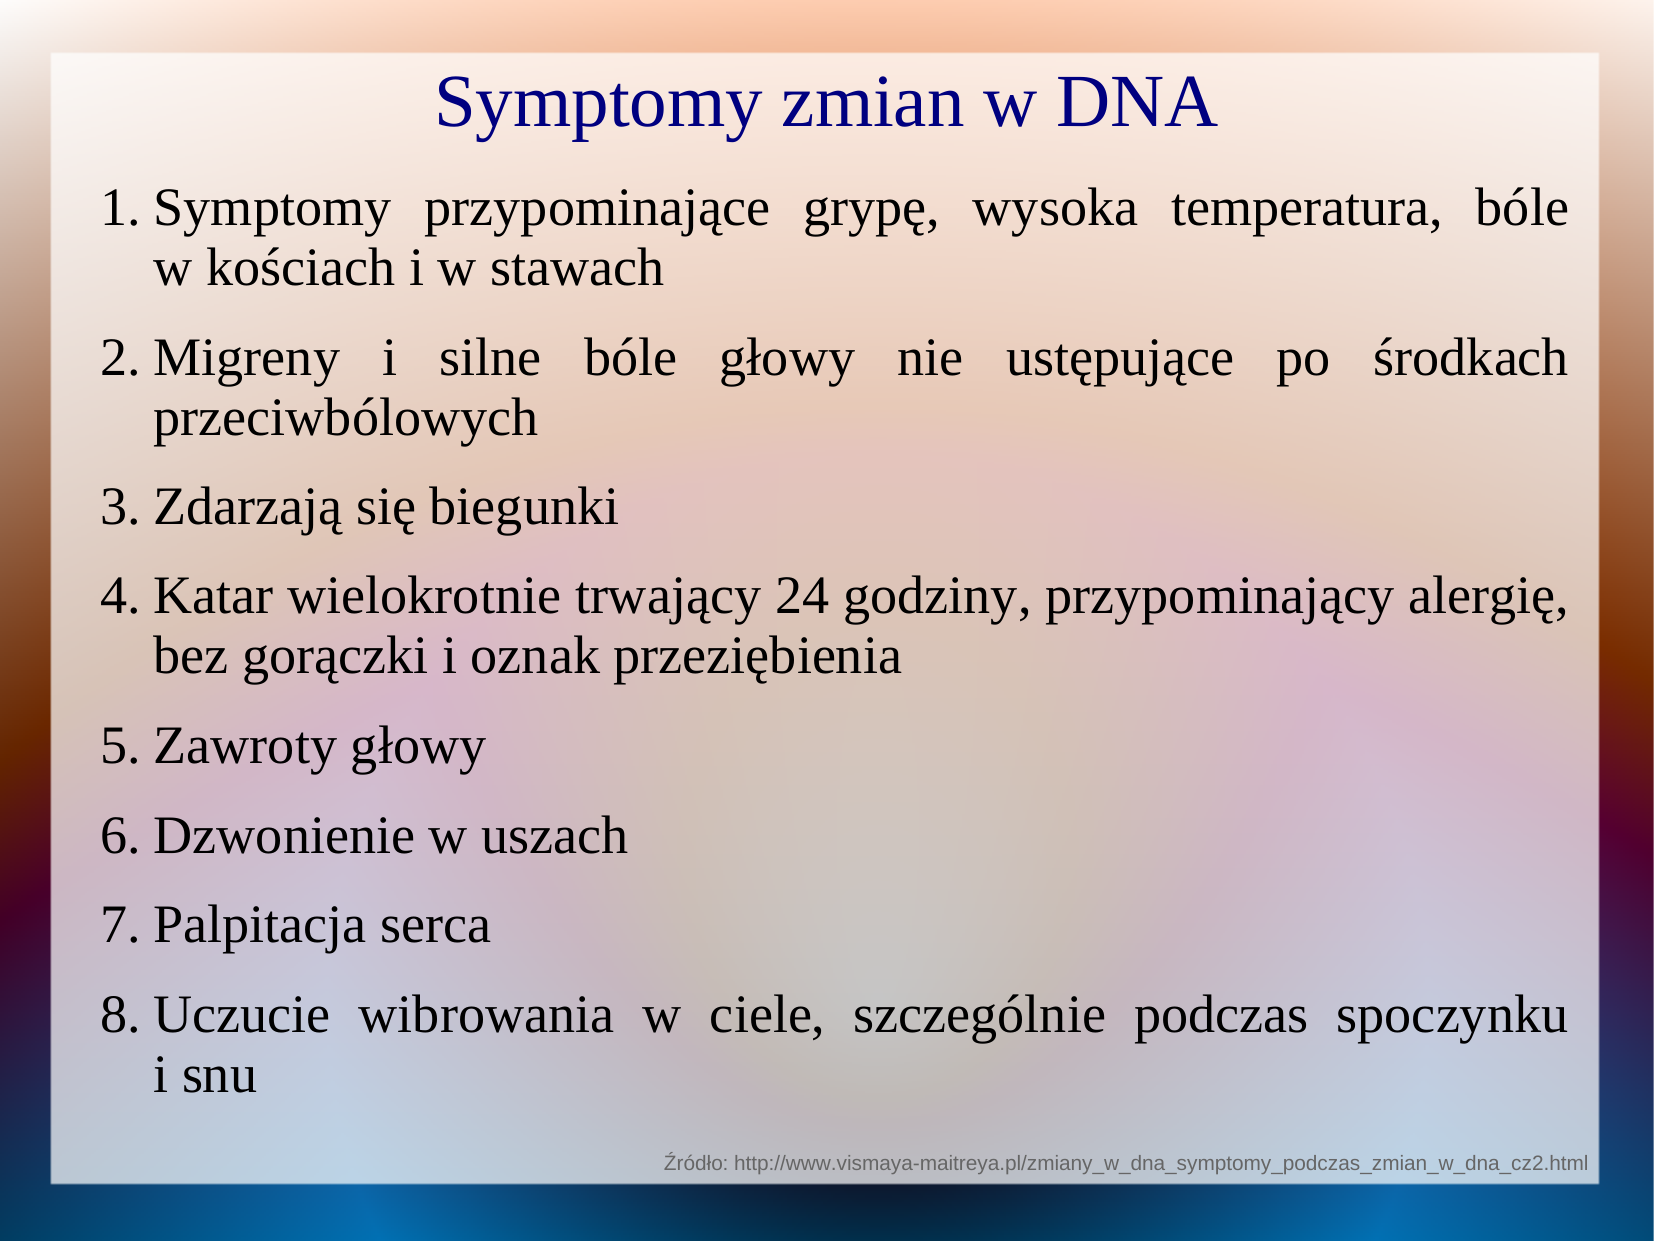

# Symptomy zmian w DNA
Symptomy przypominające grypę, wysoka temperatura, bóle w kościach i w stawach
Migreny i silne bóle głowy nie ustępujące po środkach przeciwbólowych
Zdarzają się biegunki
Katar wielokrotnie trwający 24 godziny, przypominający alergię, bez gorączki i oznak przeziębienia
Zawroty głowy
Dzwonienie w uszach
Palpitacja serca
Uczucie wibrowania w ciele, szczególnie podczas spoczynku i snu
Źródło: http://www.vismaya-maitreya.pl/zmiany_w_dna_symptomy_podczas_zmian_w_dna_cz2.html